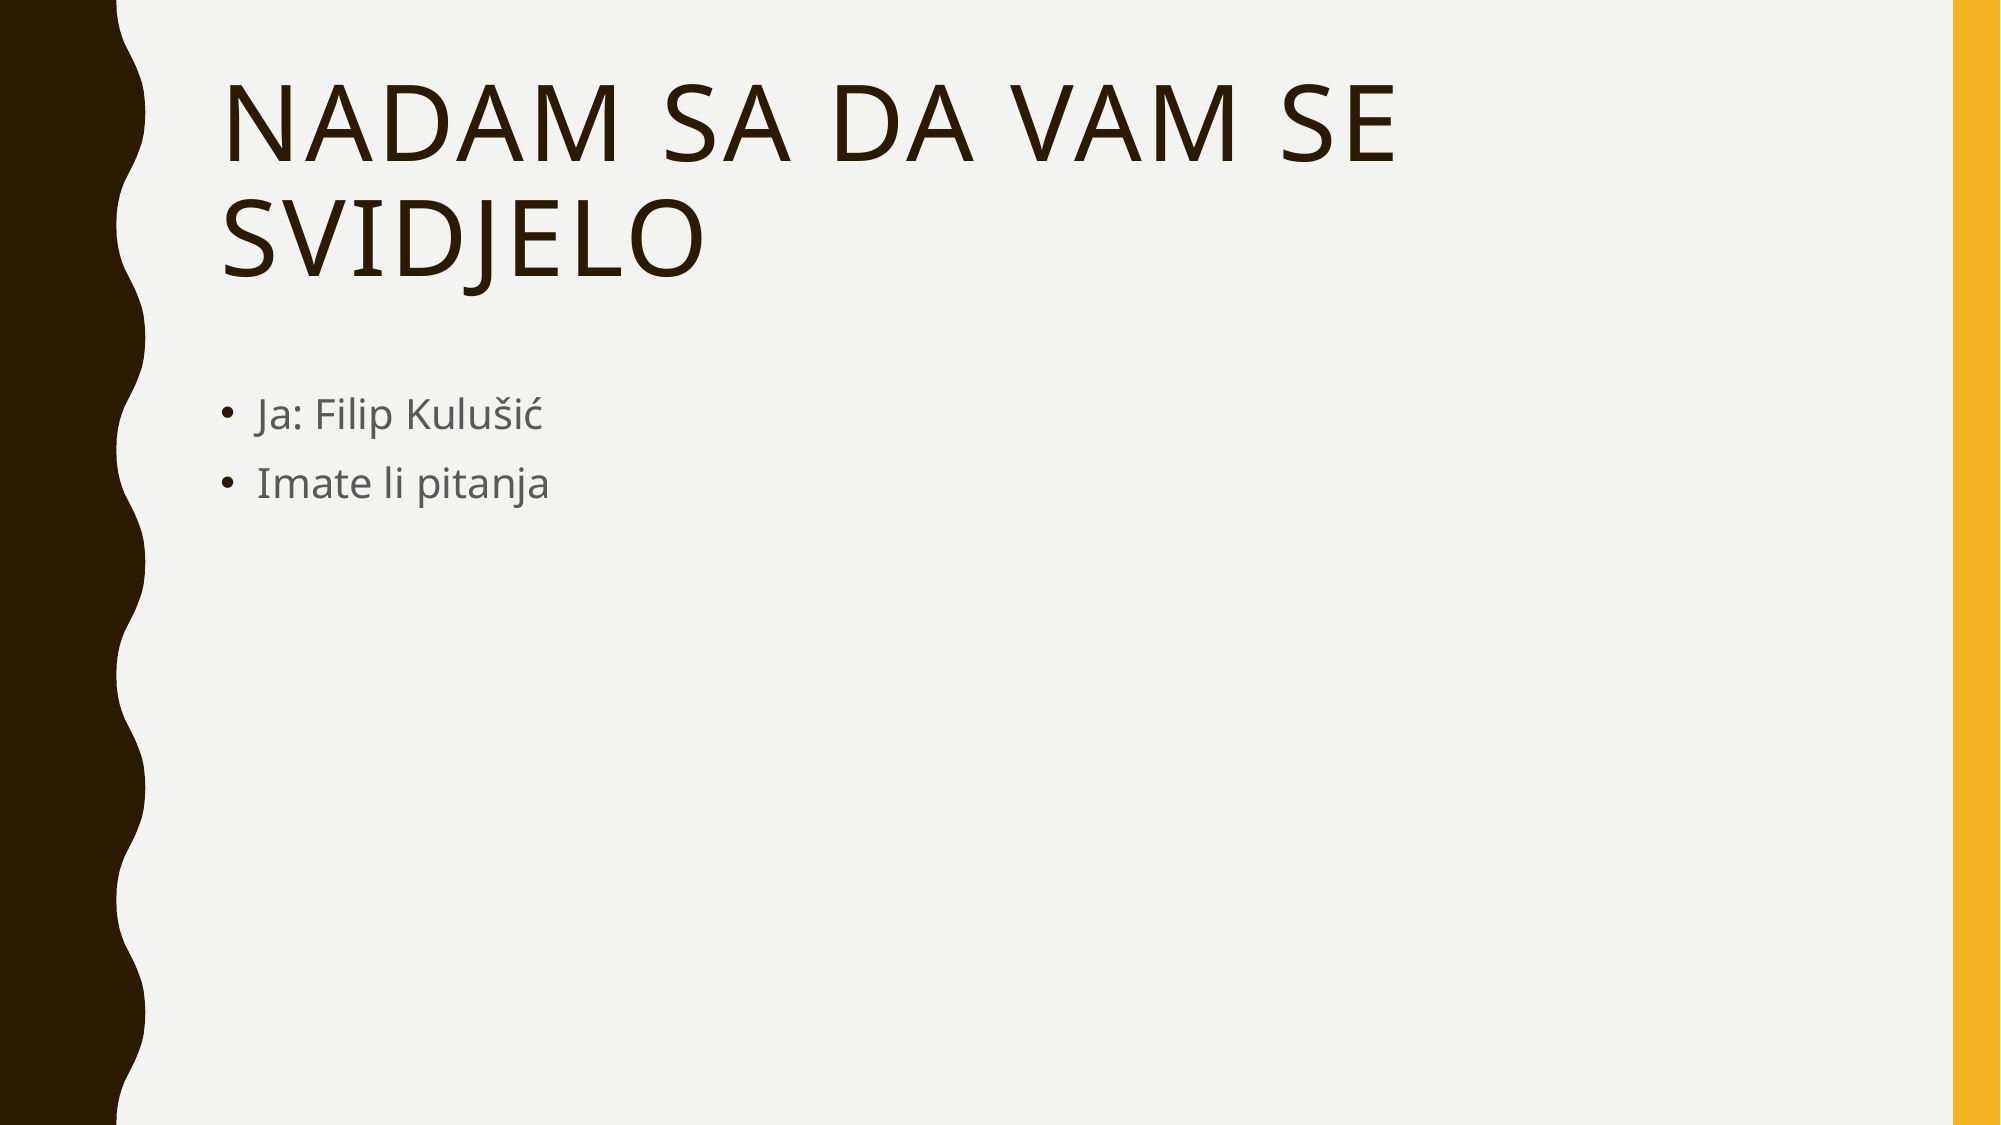

# Nadam sa da vam se svidjelo
Ja: Filip Kulušić
Imate li pitanja